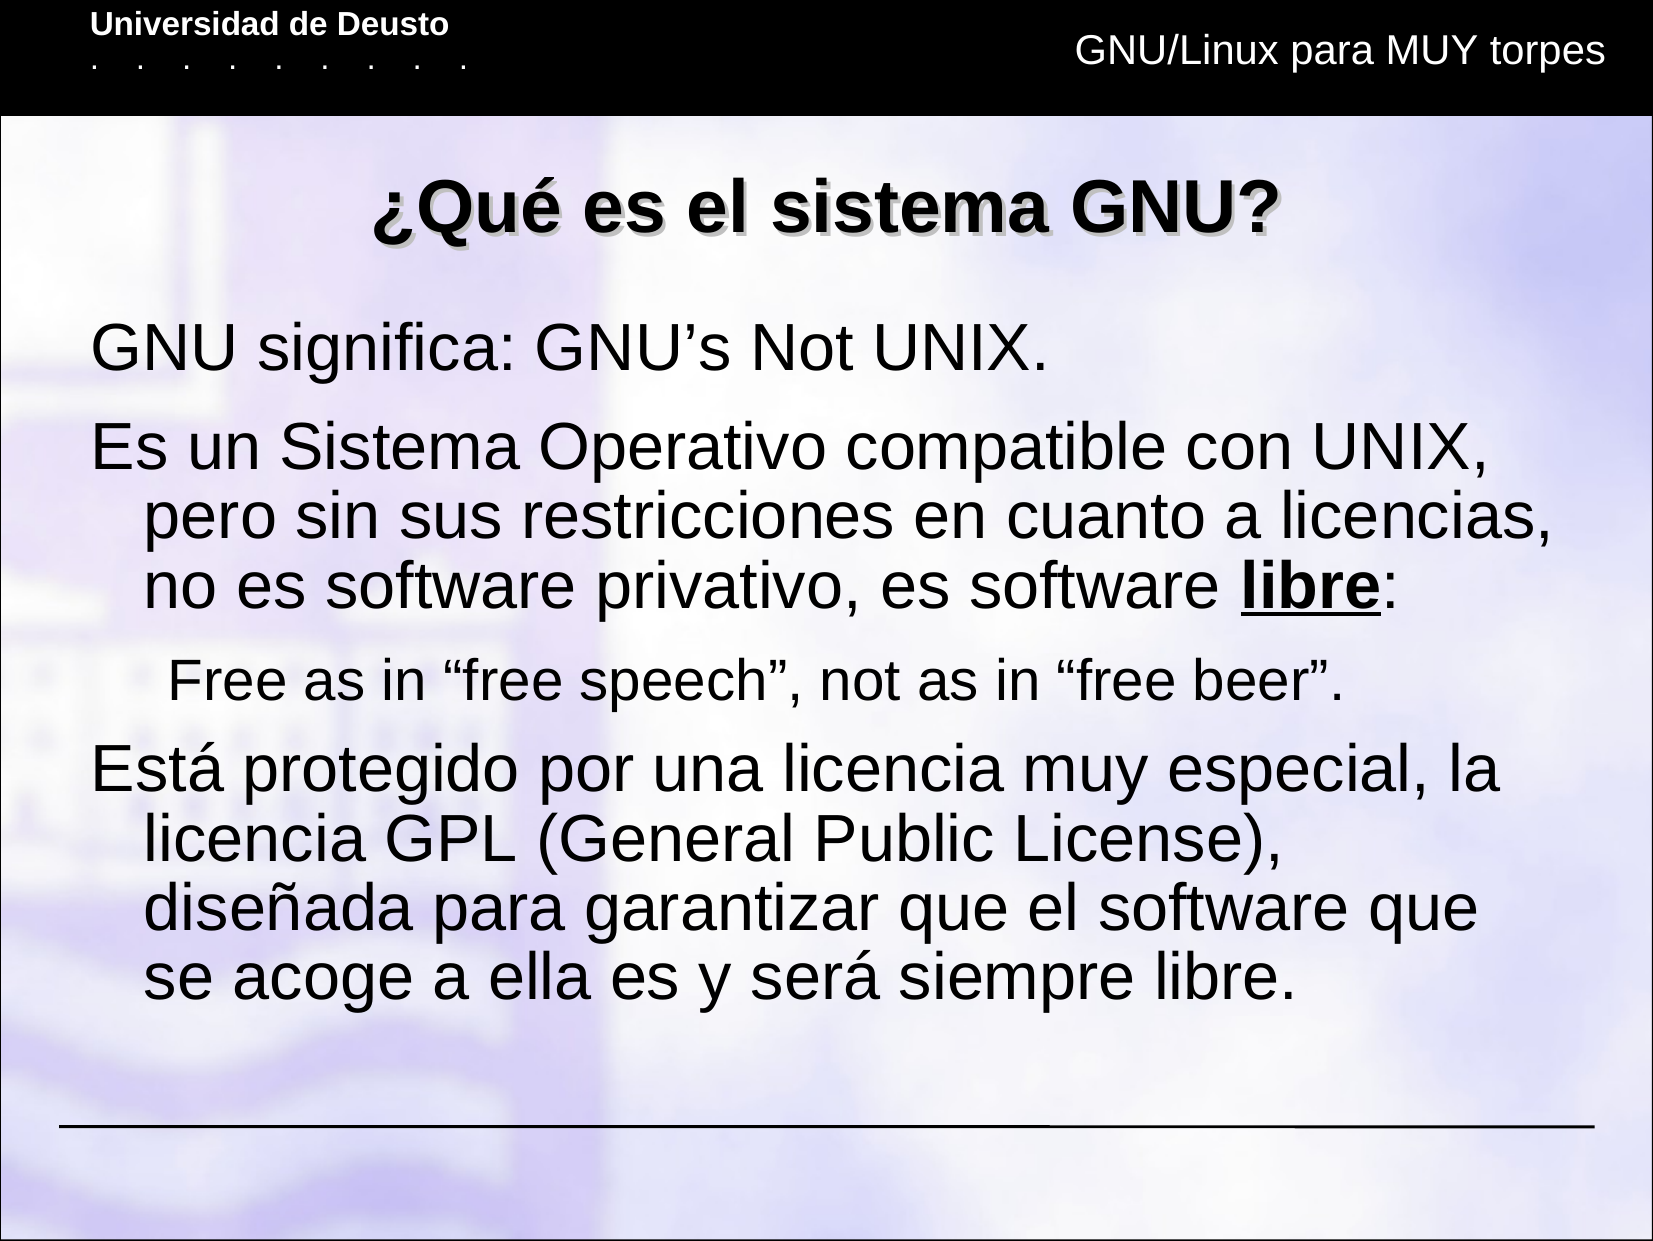

# ¿Qué es el sistema GNU?
GNU significa: GNU’s Not UNIX.
Es un Sistema Operativo compatible con UNIX, pero sin sus restricciones en cuanto a licencias, no es software privativo, es software libre:
Free as in “free speech”, not as in “free beer”.
Está protegido por una licencia muy especial, la licencia GPL (General Public License), diseñada para garantizar que el software que se acoge a ella es y será siempre libre.